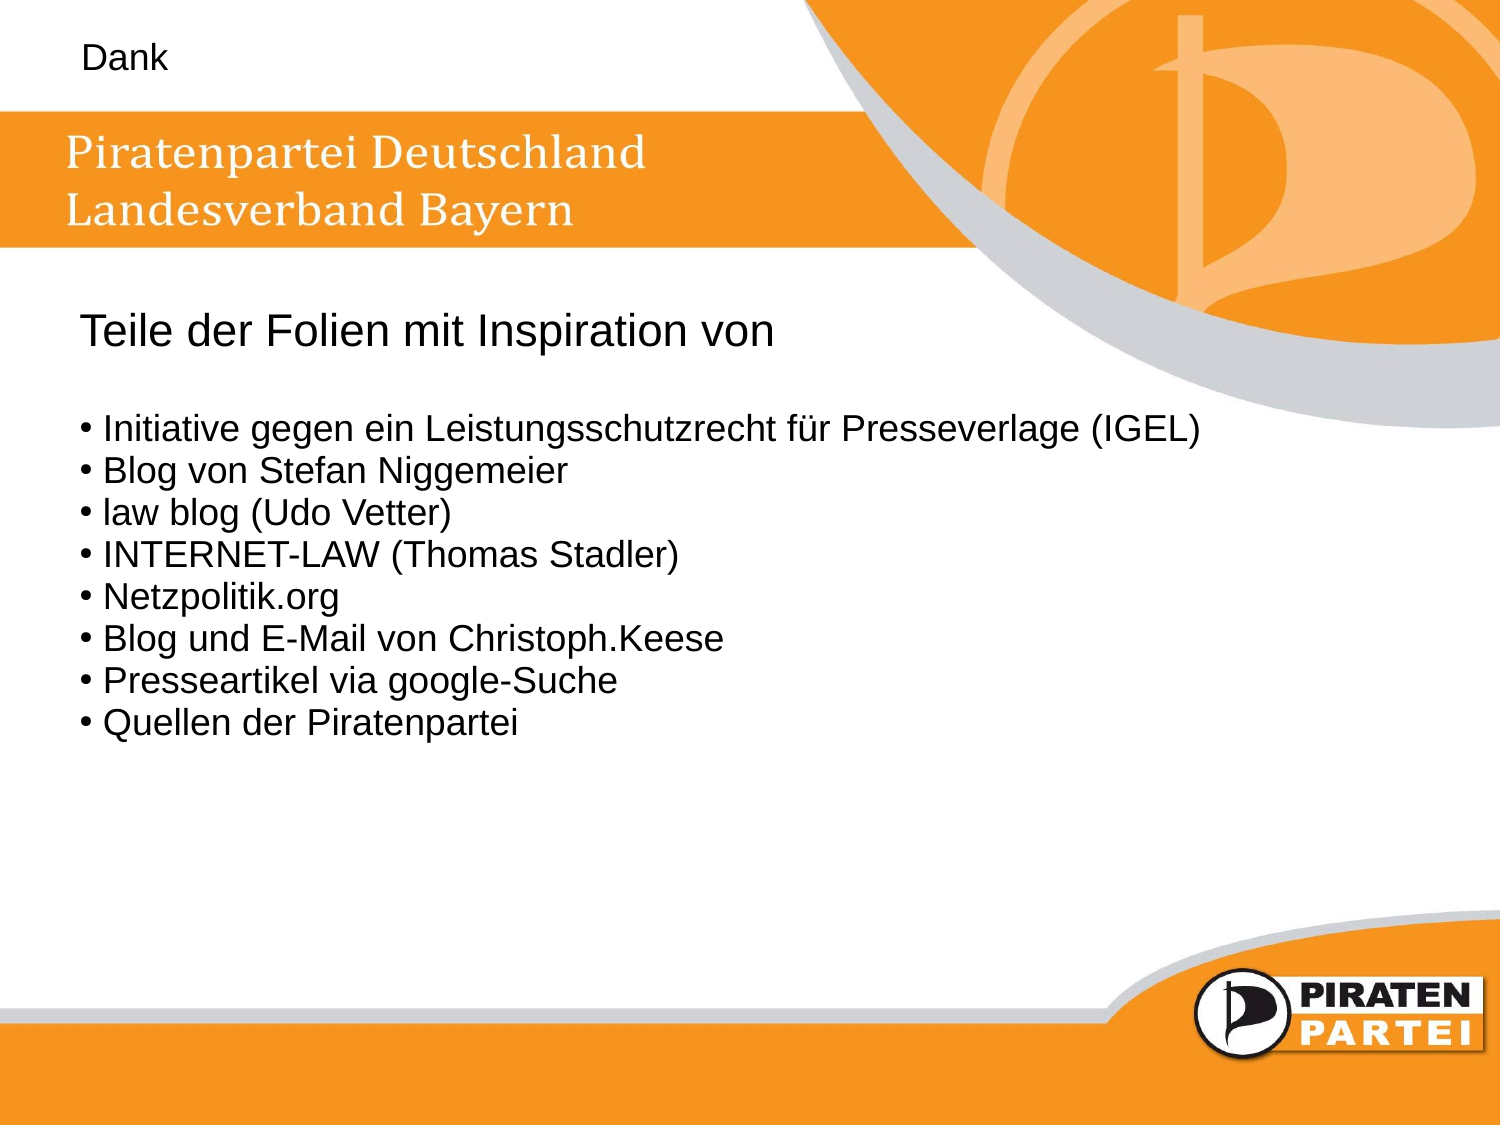

Dank
Teile der Folien mit Inspiration von
 Initiative gegen ein Leistungsschutzrecht für Presseverlage (IGEL)
 Blog von Stefan Niggemeier
 law blog (Udo Vetter)
 INTERNET-LAW (Thomas Stadler)
 Netzpolitik.org
 Blog und E-Mail von Christoph.Keese
 Presseartikel via google-Suche
 Quellen der Piratenpartei